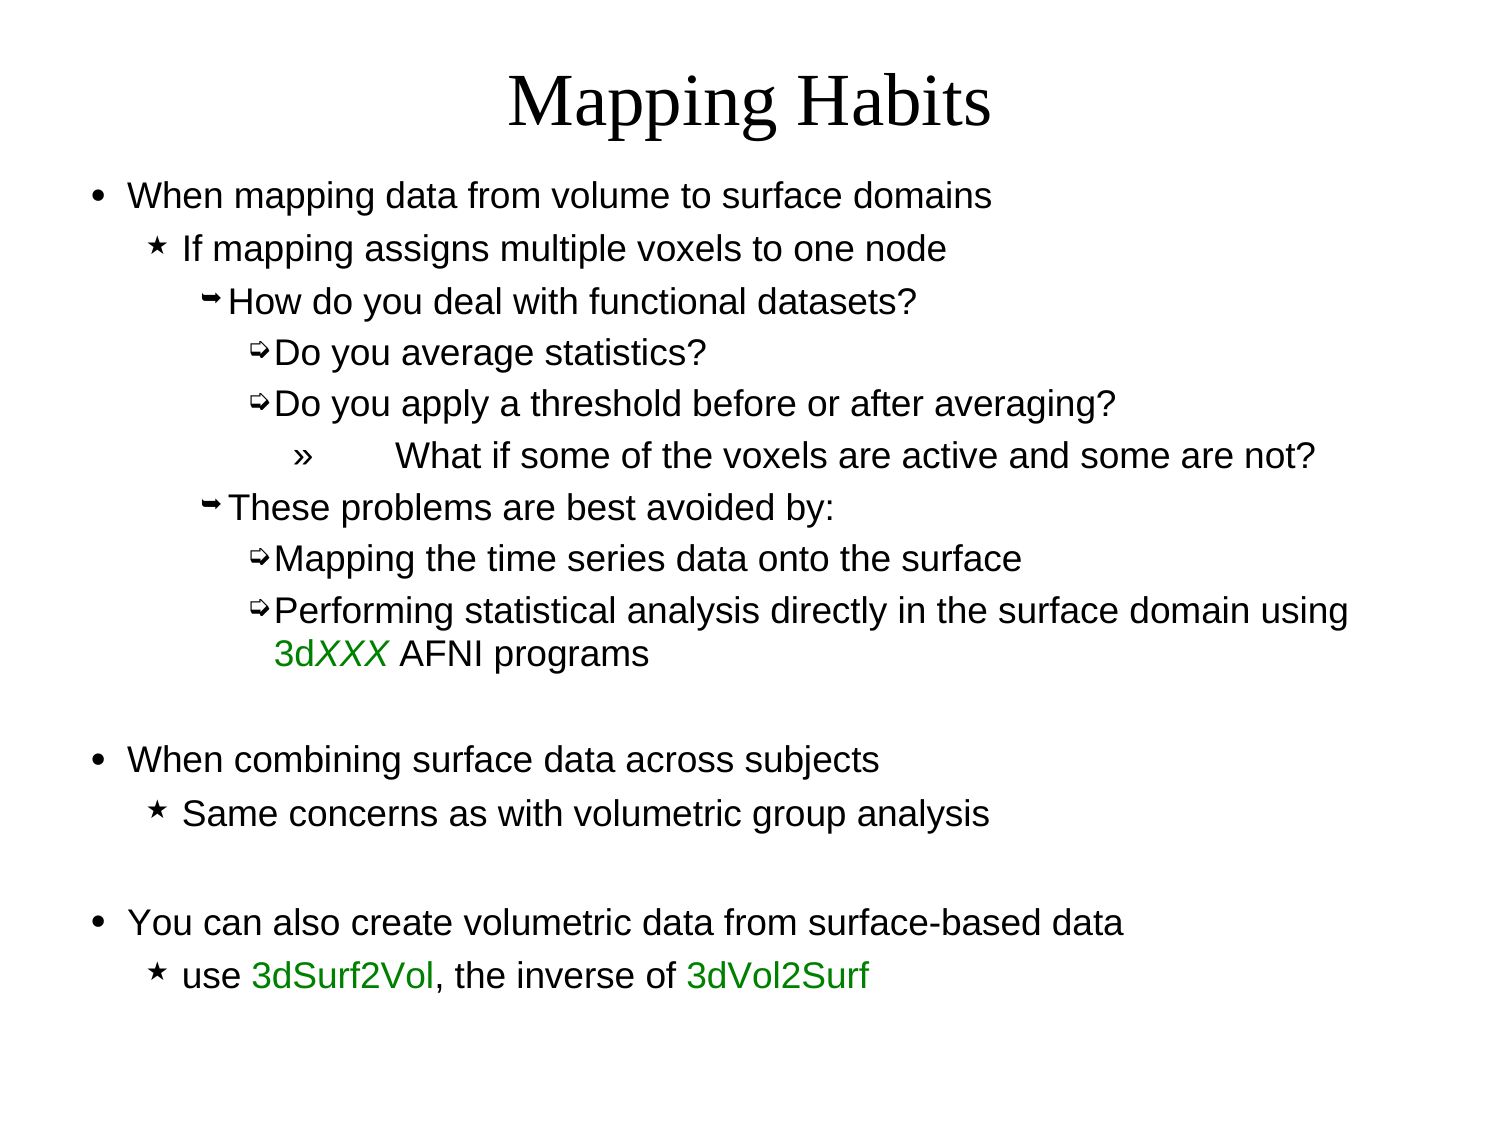

# Mapping Habits
When mapping data from volume to surface domains
If mapping assigns multiple voxels to one node
How do you deal with functional datasets?
Do you average statistics?
Do you apply a threshold before or after averaging?
What if some of the voxels are active and some are not?
These problems are best avoided by:
Mapping the time series data onto the surface
Performing statistical analysis directly in the surface domain using 3dXXX AFNI programs
When combining surface data across subjects
Same concerns as with volumetric group analysis
You can also create volumetric data from surface-based data
use 3dSurf2Vol, the inverse of 3dVol2Surf